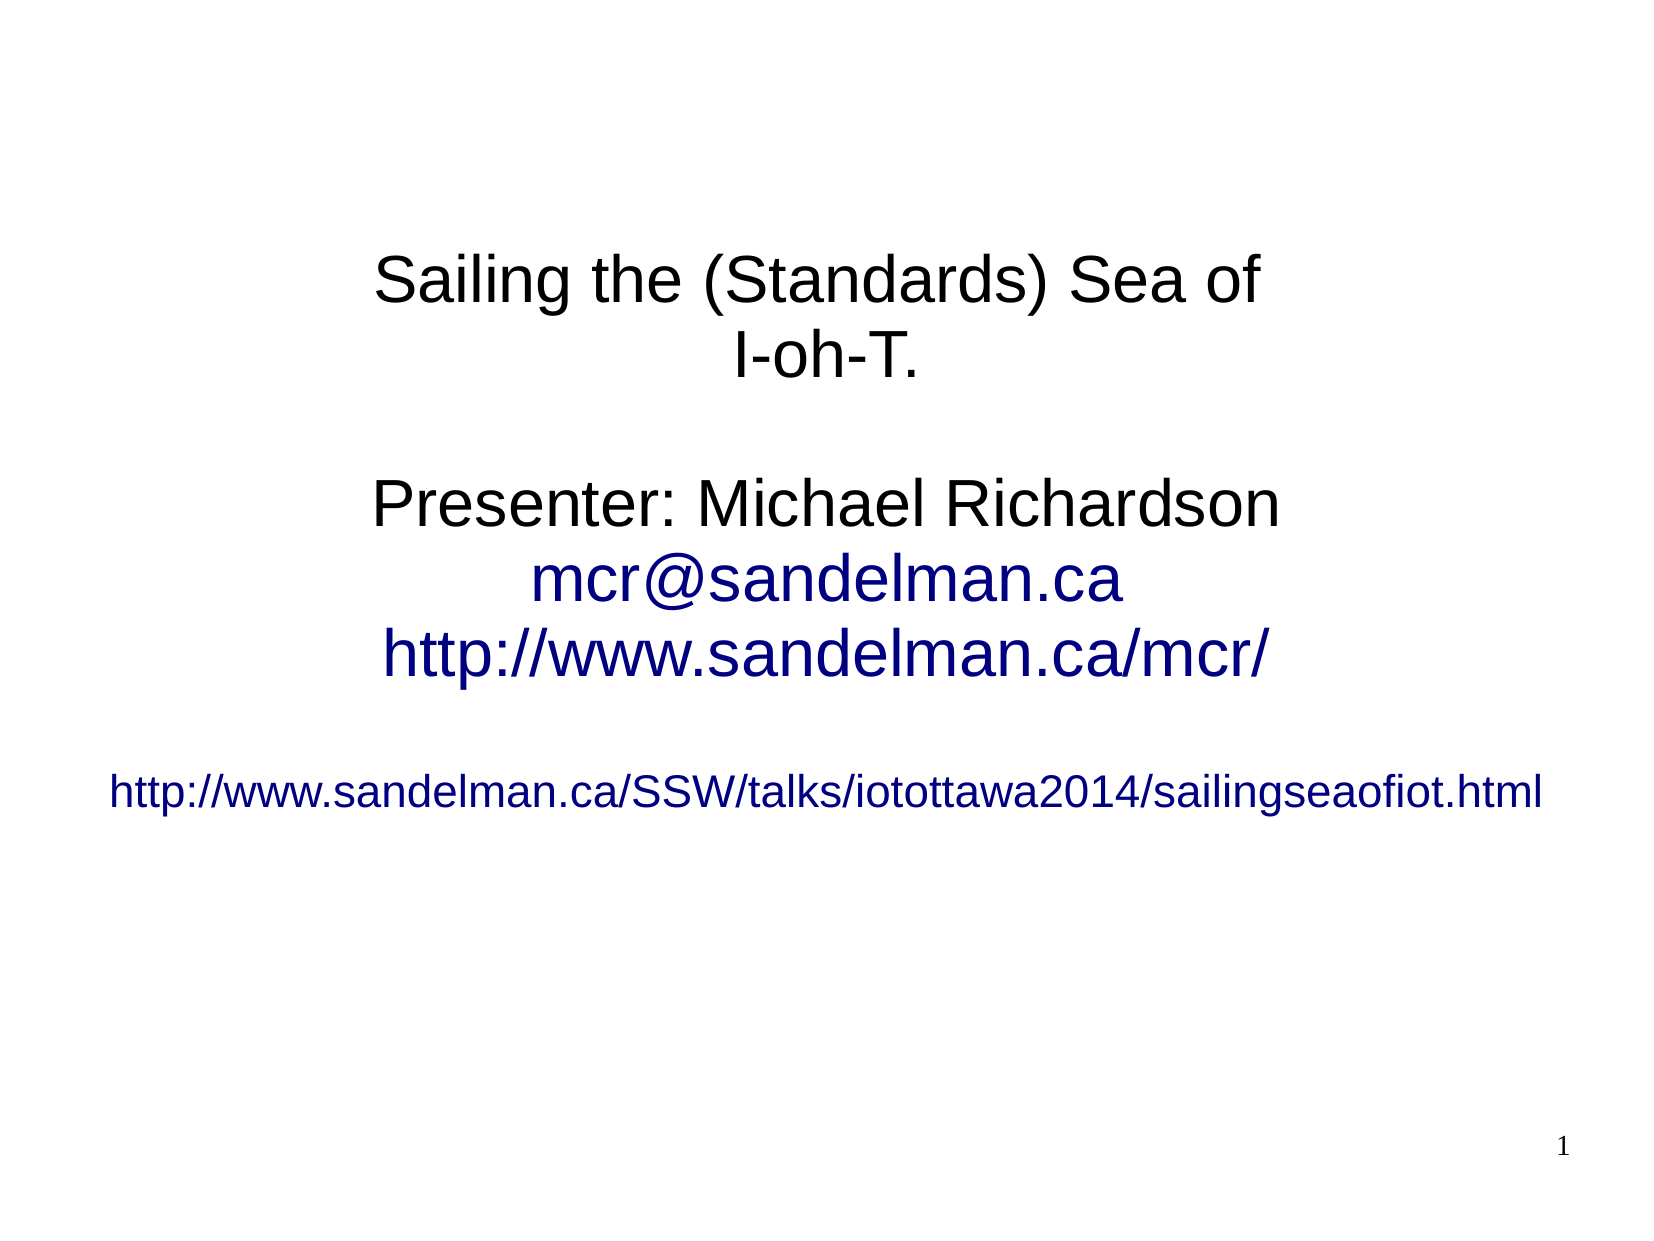

# Sailing the (Standards) Sea of
I-oh-T.
Presenter: Michael Richardson
mcr@sandelman.ca
http://www.sandelman.ca/mcr/
http://www.sandelman.ca/SSW/talks/iotottawa2014/sailingseaofiot.html
1